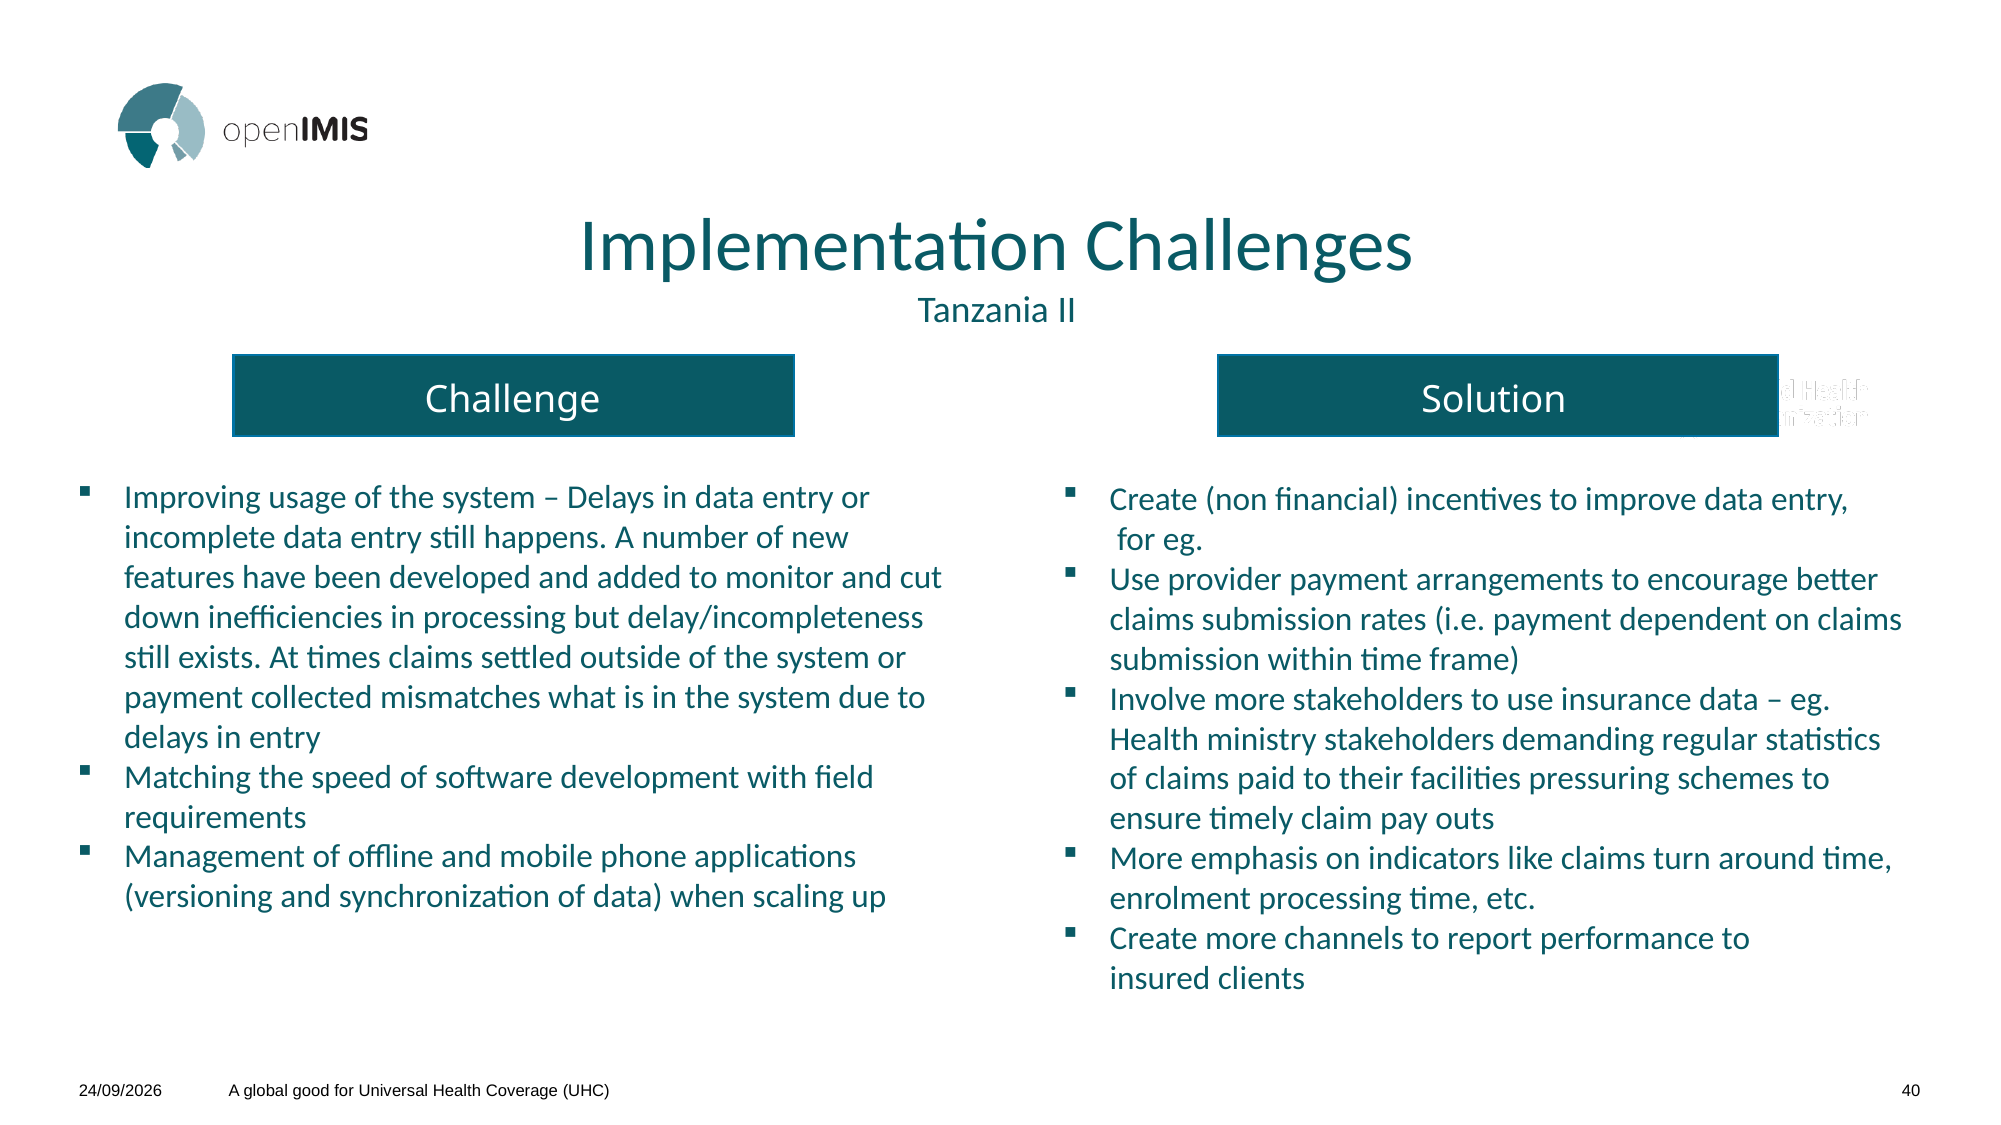

Implementation Challenges
Tanzania II
Challenge
Solution
Improving usage of the system – Delays in data entry or incomplete data entry still happens. A number of new features have been developed and added to monitor and cut down inefficiencies in processing but delay/incompleteness still exists. At times claims settled outside of the system or payment collected mismatches what is in the system due to delays in entry
Matching the speed of software development with field requirements
Management of offline and mobile phone applications (versioning and synchronization of data) when scaling up
Create (non financial) incentives to improve data entry, for eg.
Use provider payment arrangements to encourage better claims submission rates (i.e. payment dependent on claims submission within time frame)
Involve more stakeholders to use insurance data – eg. Health ministry stakeholders demanding regular statistics of claims paid to their facilities pressuring schemes to ensure timely claim pay outs
More emphasis on indicators like claims turn around time, enrolment processing time, etc.
Create more channels to report performance to insured clients
A global good for Universal Health Coverage (UHC)